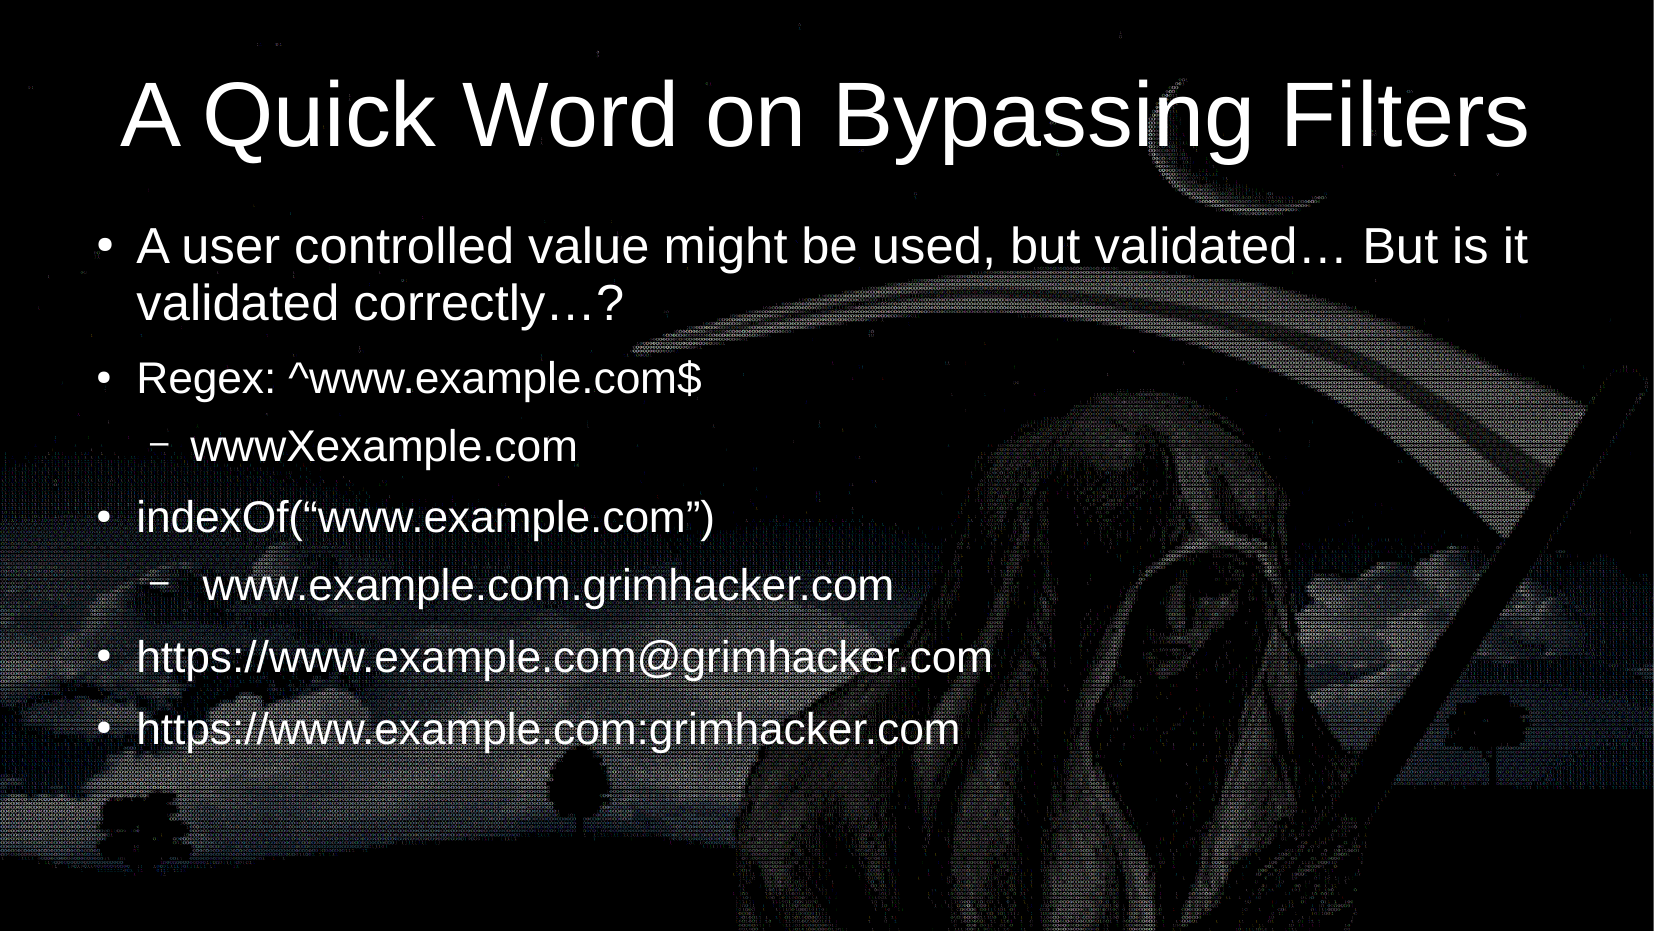

# A Quick Word on Bypassing Filters
A user controlled value might be used, but validated… But is it validated correctly…?
Regex: ^www.example.com$
wwwXexample.com
indexOf(“www.example.com”)
 www.example.com.grimhacker.com
https://www.example.com@grimhacker.com
https://www.example.com:grimhacker.com